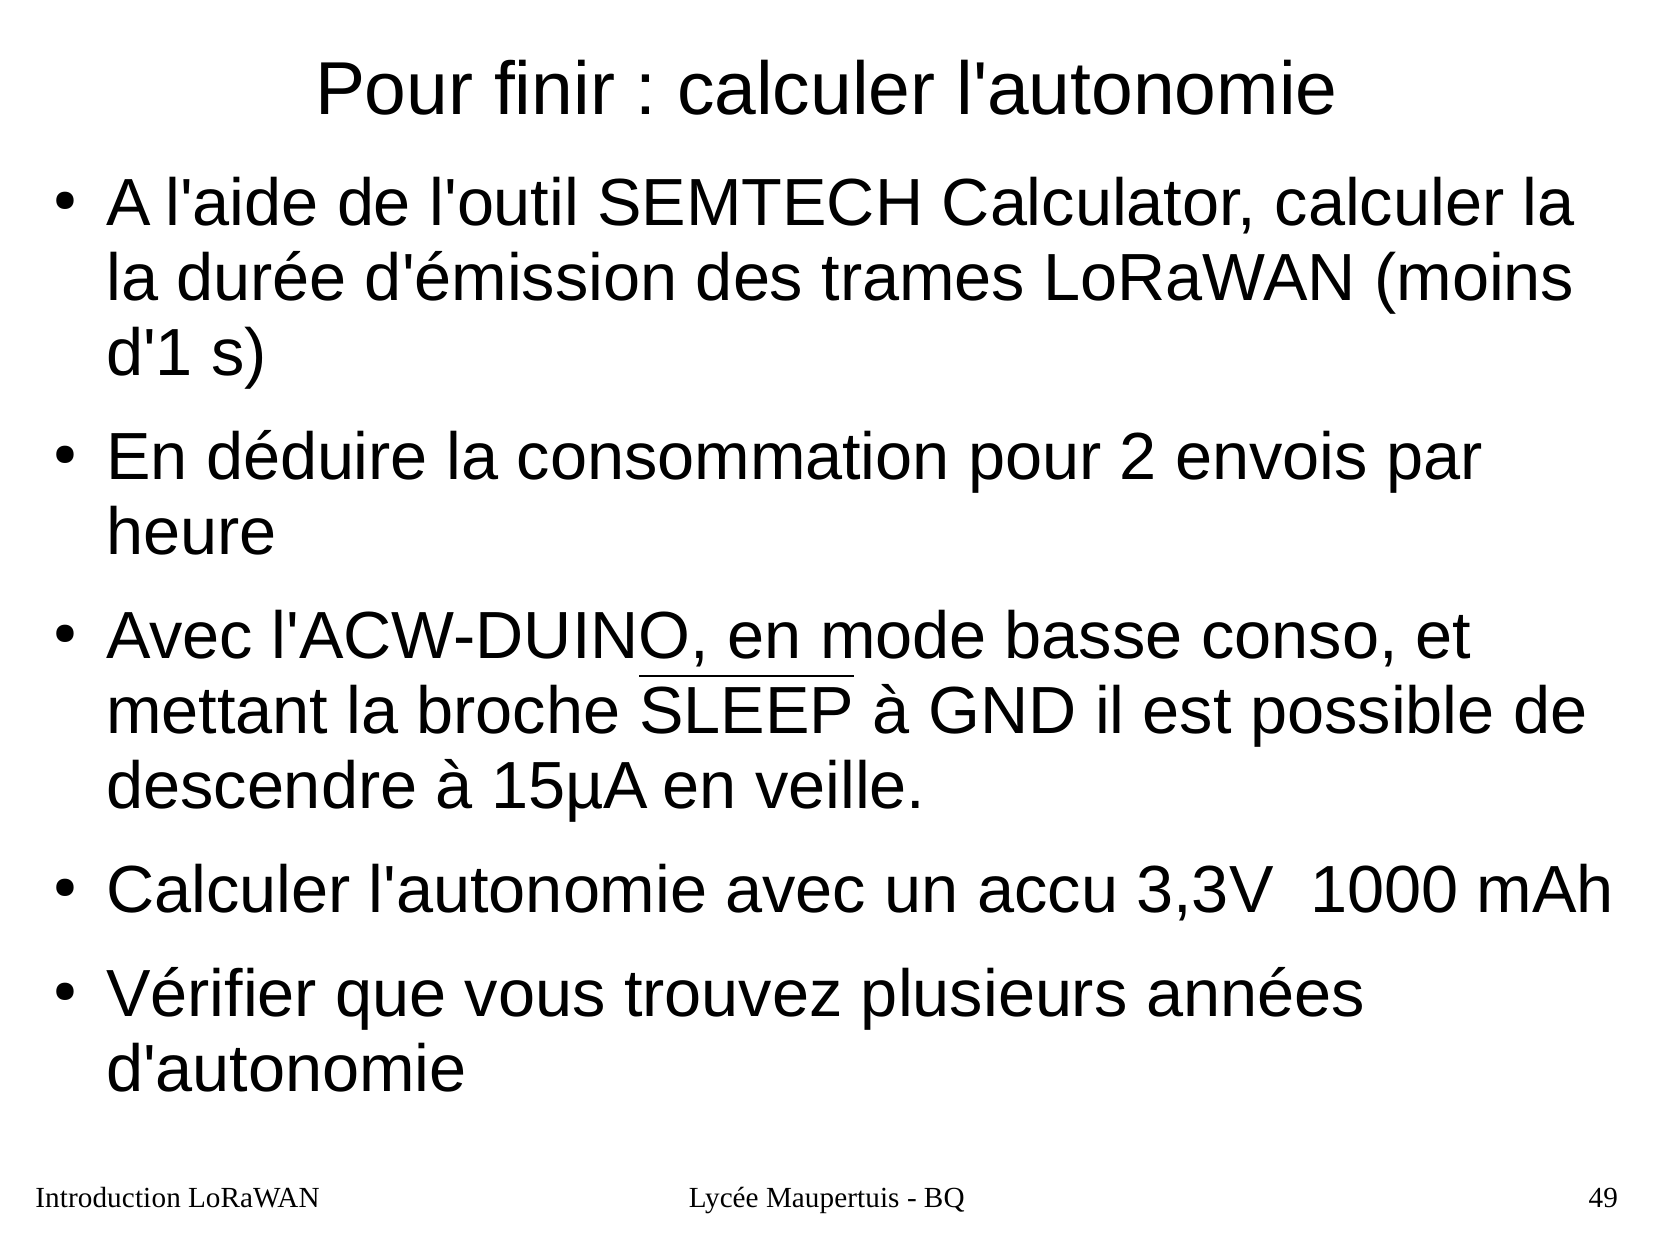

# Pour finir : calculer l'autonomie
A l'aide de l'outil SEMTECH Calculator, calculer la la durée d'émission des trames LoRaWAN (moins d'1 s)
En déduire la consommation pour 2 envois par heure
Avec l'ACW-DUINO, en mode basse conso, et mettant la broche SLEEP à GND il est possible de descendre à 15µA en veille.
Calculer l'autonomie avec un accu 3,3V 1000 mAh
Vérifier que vous trouvez plusieurs années d'autonomie
Introduction LoRaWAN
Lycée Maupertuis - BQ
49